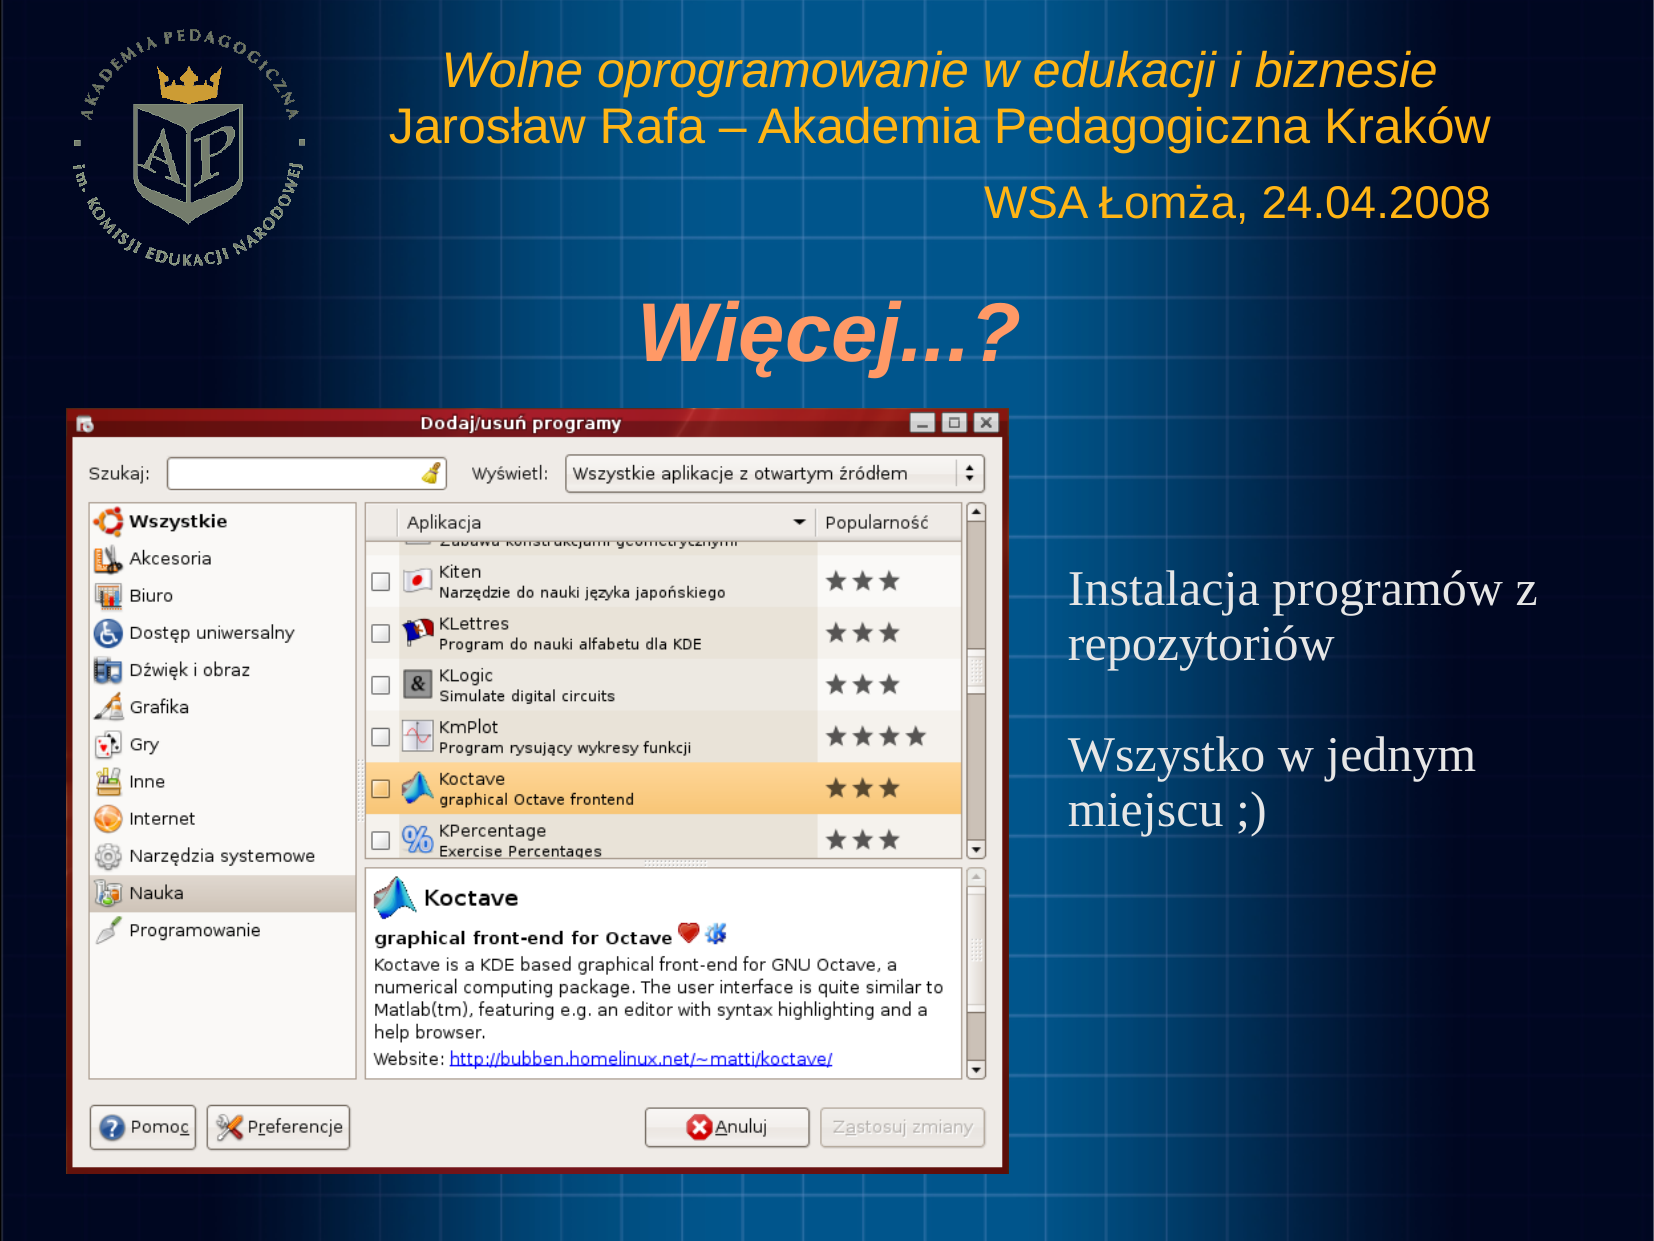

# Więcej...?
Instalacja programów z repozytoriów
Wszystko w jednym miejscu ;)